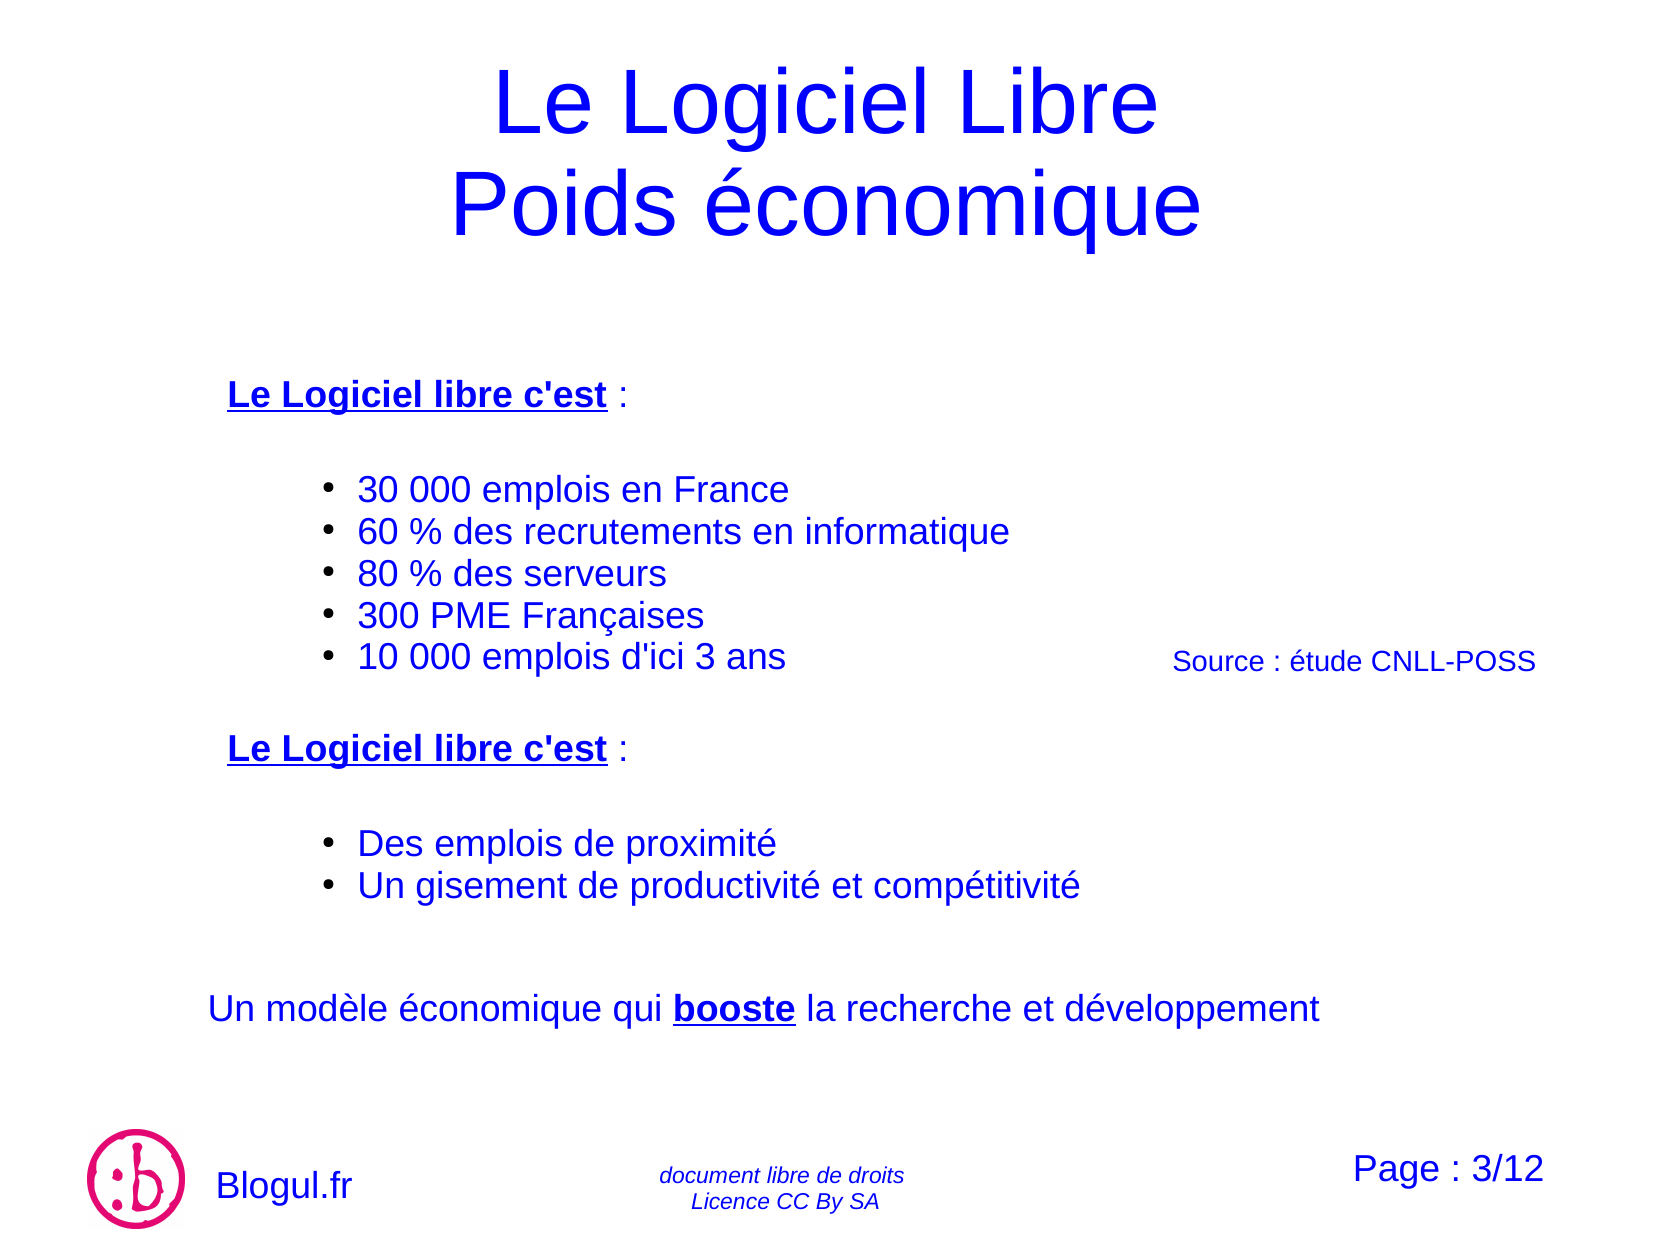

# Le Logiciel Libre Poids économique
Le Logiciel libre c'est :
30 000 emplois en France
60 % des recrutements en informatique
80 % des serveurs
300 PME Françaises
10 000 emplois d'ici 3 ans
Source : étude CNLL-POSS
Le Logiciel libre c'est :
Des emplois de proximité
Un gisement de productivité et compétitivité
Un modèle économique qui booste la recherche et développement